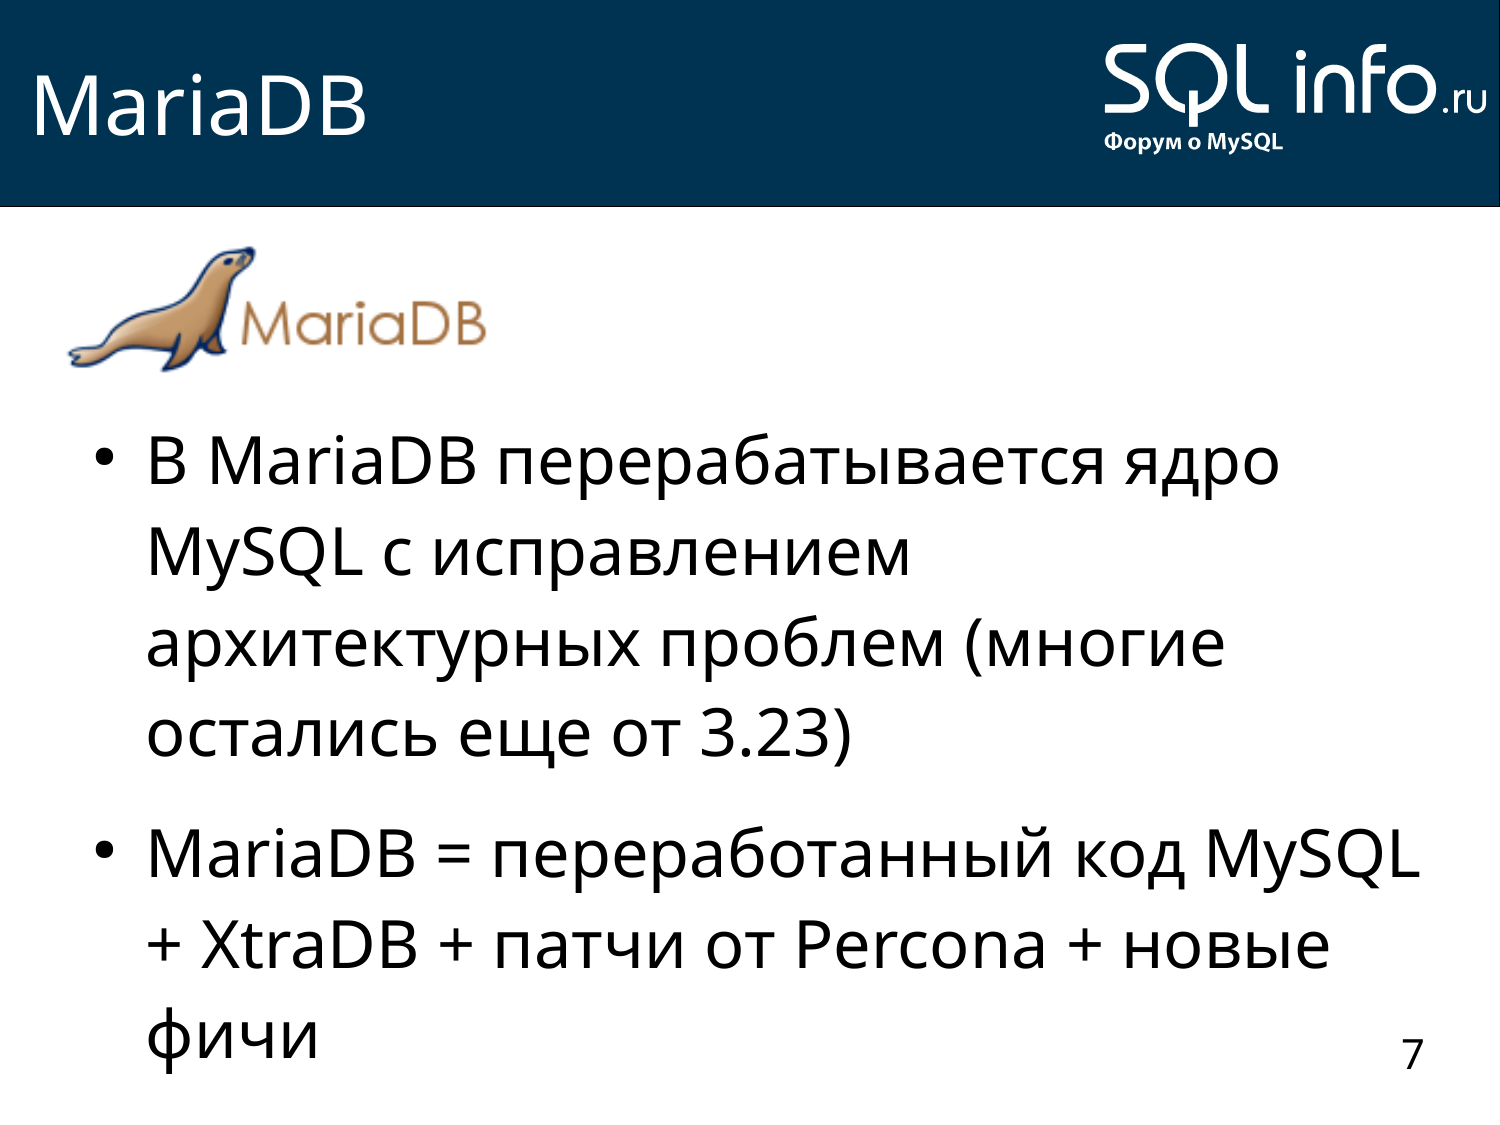

# MariaDB
В MariaDB перерабатывается ядро MySQL с исправлением архитектурных проблем (многие остались еще от 3.23)
MariaDB = переработанный код MySQL + XtraDB + патчи от Percona + новые фичи
Разрабатываются открытые аналоги всех возможностей MySQL Enterprise (например, pluggable authentication)
7